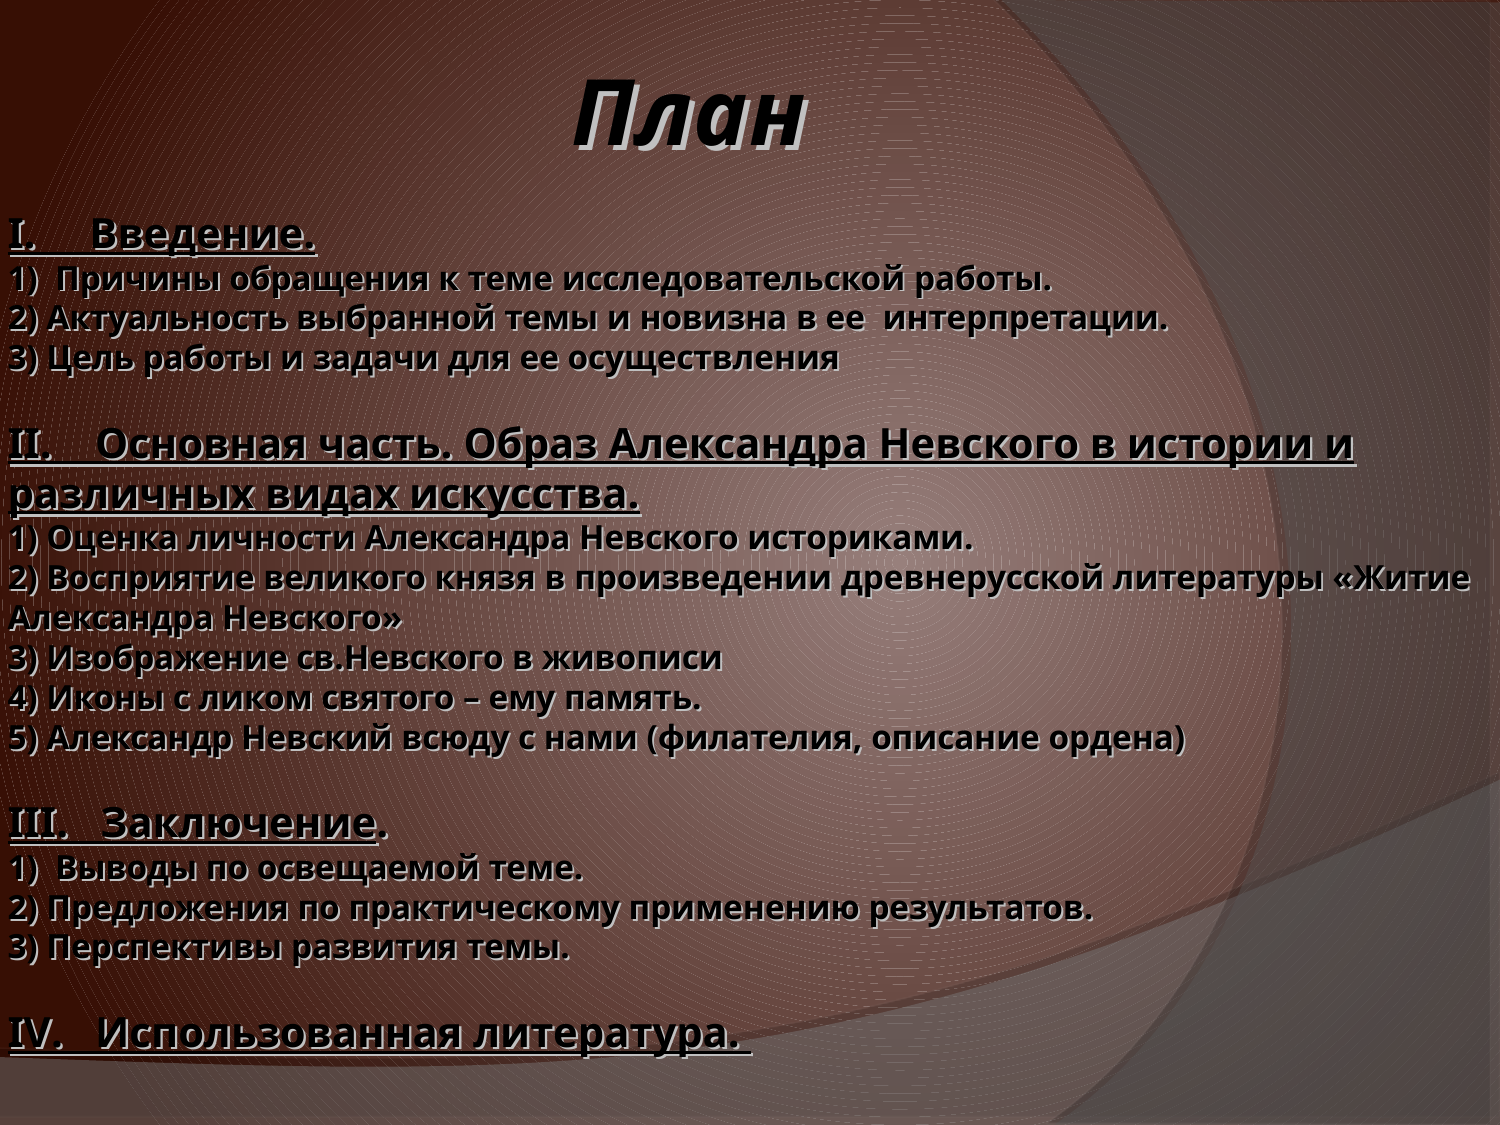

План
# I. Введение. 1) Причины обращения к теме исследовательской работы. 2) Актуальность выбранной темы и новизна в ее интерпретации. 3) Цель работы и задачи для ее осуществления II. Основная часть. Образ Александра Невского в истории и различных видах искусства. 1) Оценка личности Александра Невского историками. 2) Восприятие великого князя в произведении древнерусской литературы «Житие Александра Невского» 3) Изображение св.Невского в живописи 4) Иконы с ликом святого – ему память. 5) Александр Невский всюду с нами (филателия, описание ордена) III. Заключение. 1) Выводы по освещаемой теме. 2) Предложения по практическому применению результатов. 3) Перспективы развития темы. IV. Использованная литература.